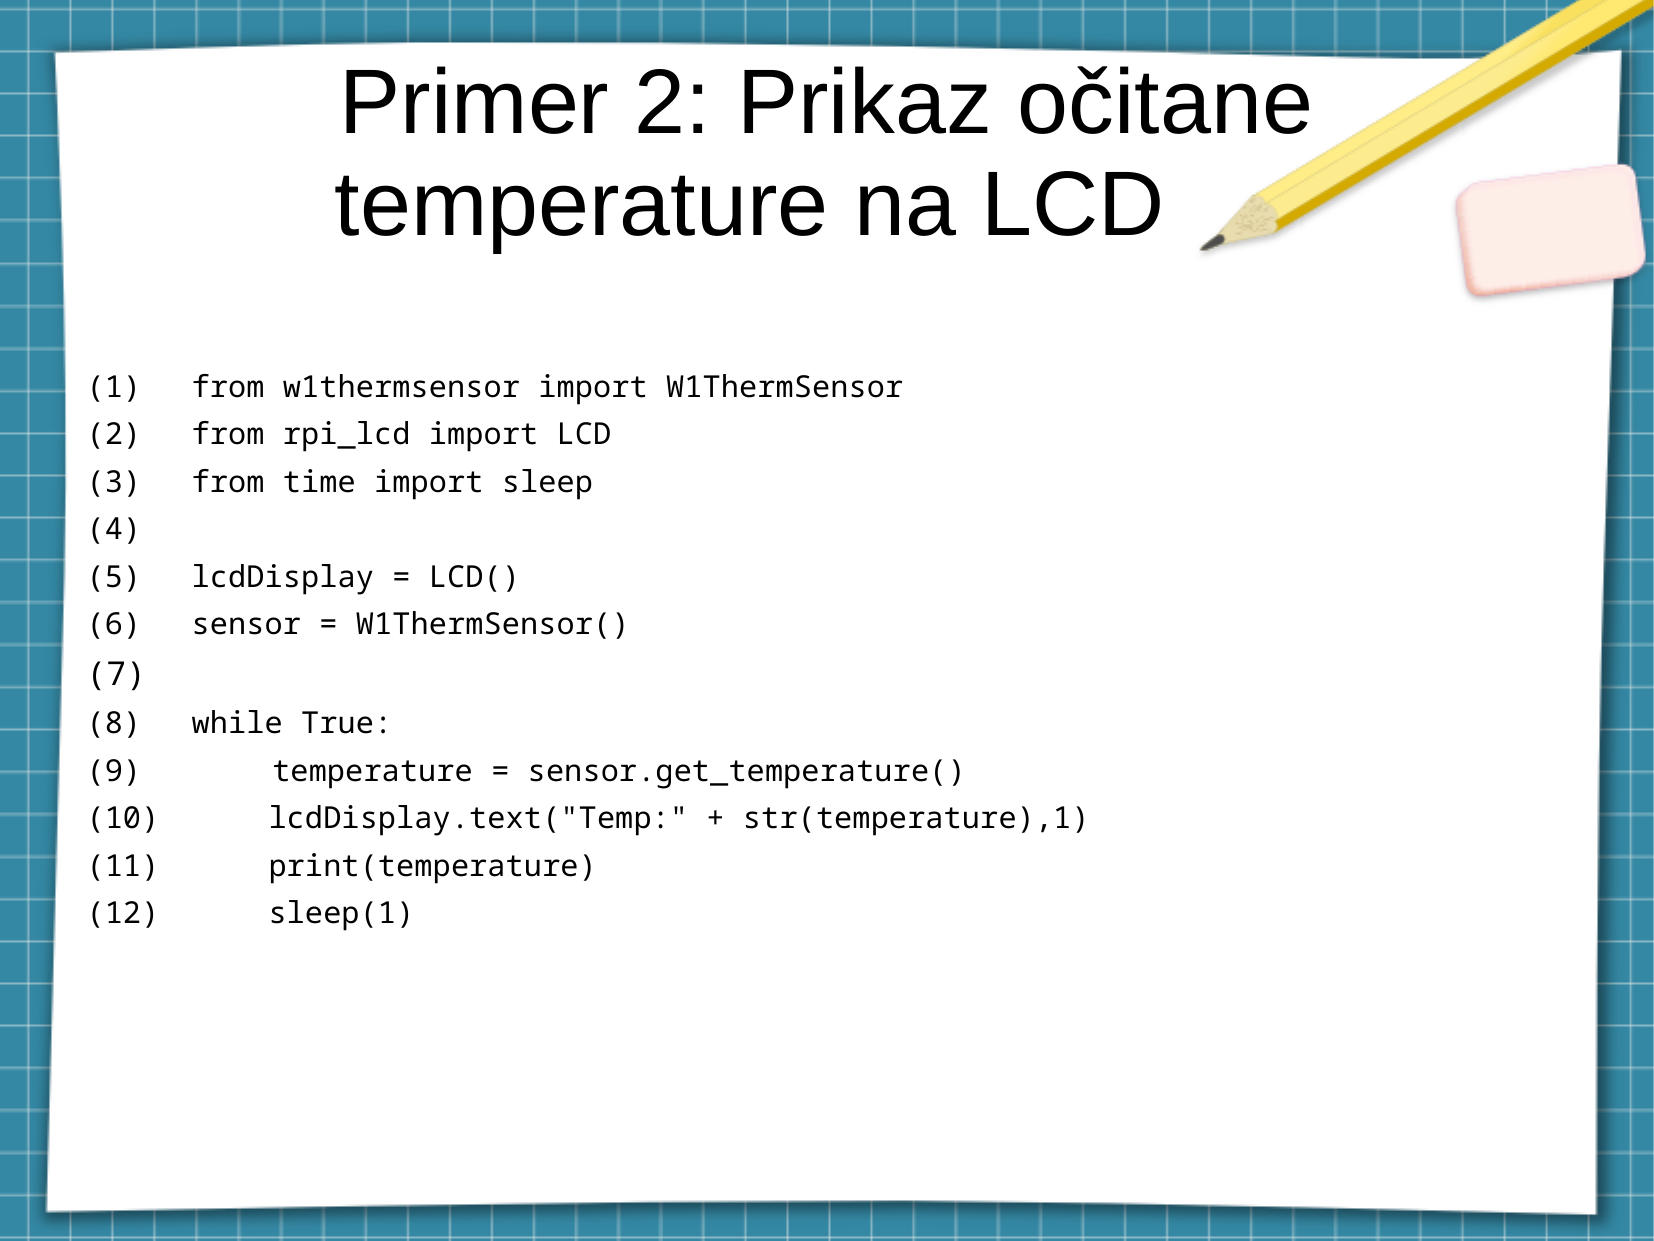

# Primer 2: Prikaz očitane temperature na LCD
 from w1thermsensor import W1ThermSensor
 from rpi_lcd import LCD
 from time import sleep
 lcdDisplay = LCD()
 sensor = W1ThermSensor()
 while True:
 temperature = sensor.get_temperature()
 lcdDisplay.text("Temp:" + str(temperature),1)
 print(temperature)
 sleep(1)